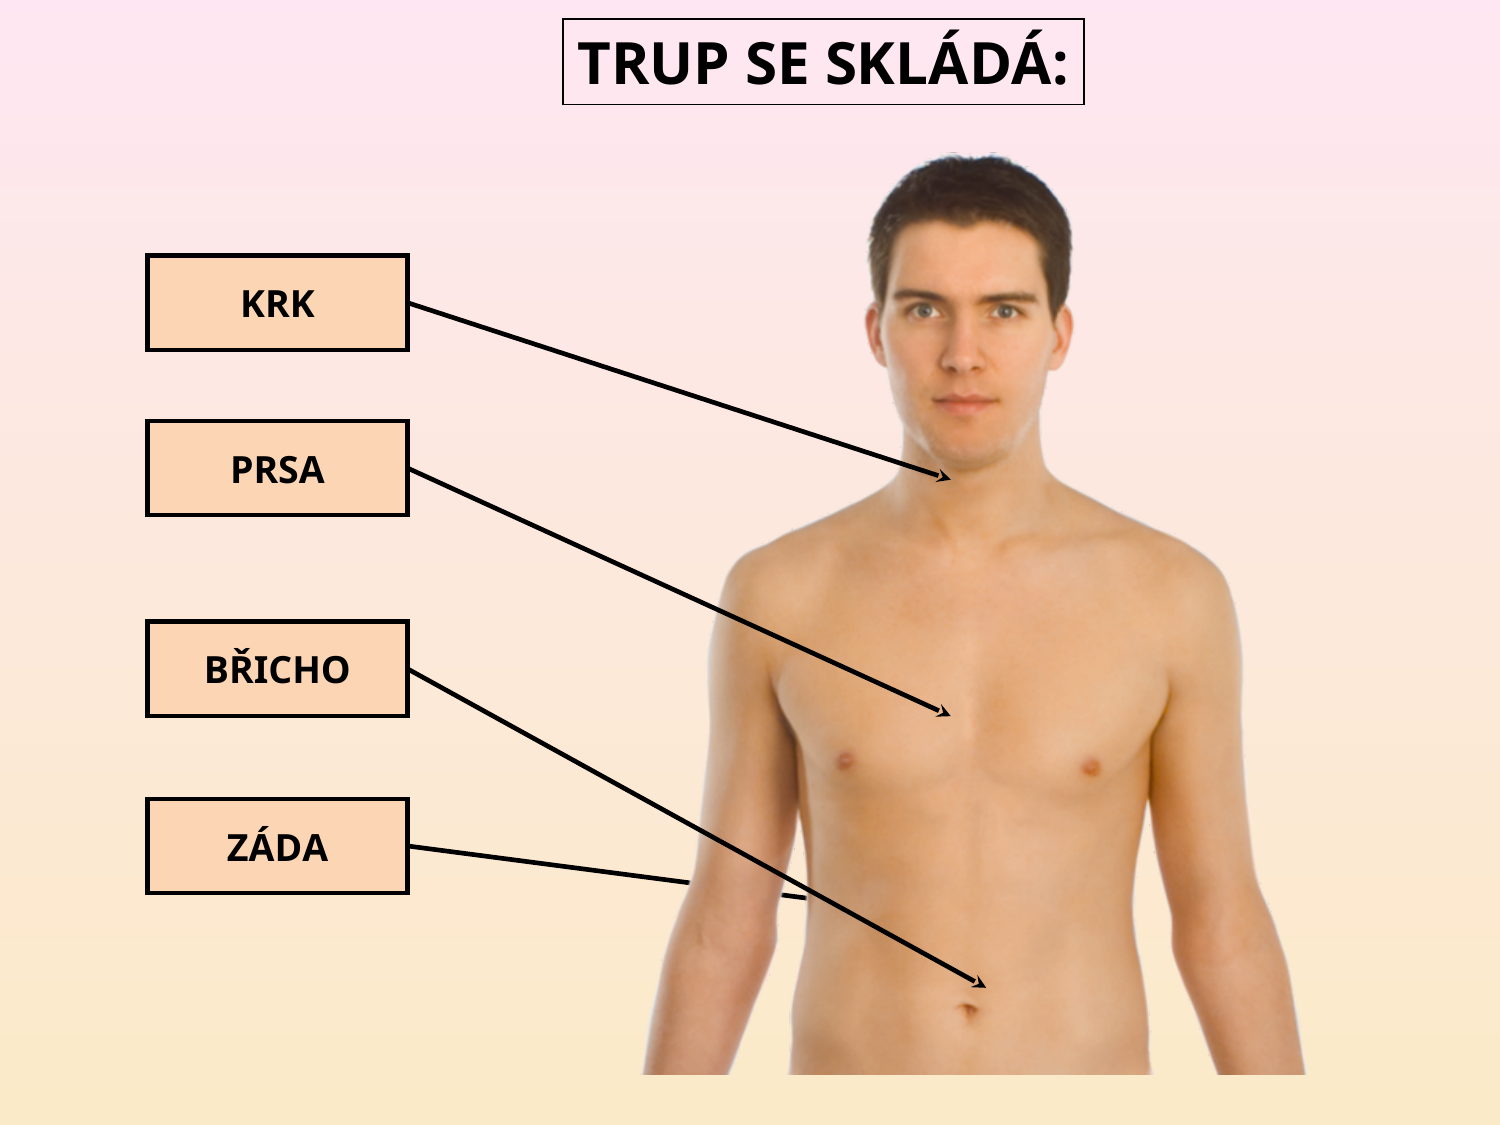

TRUP SE SKLÁDÁ:
KRK
PRSA
BŘICHO
ZÁDA